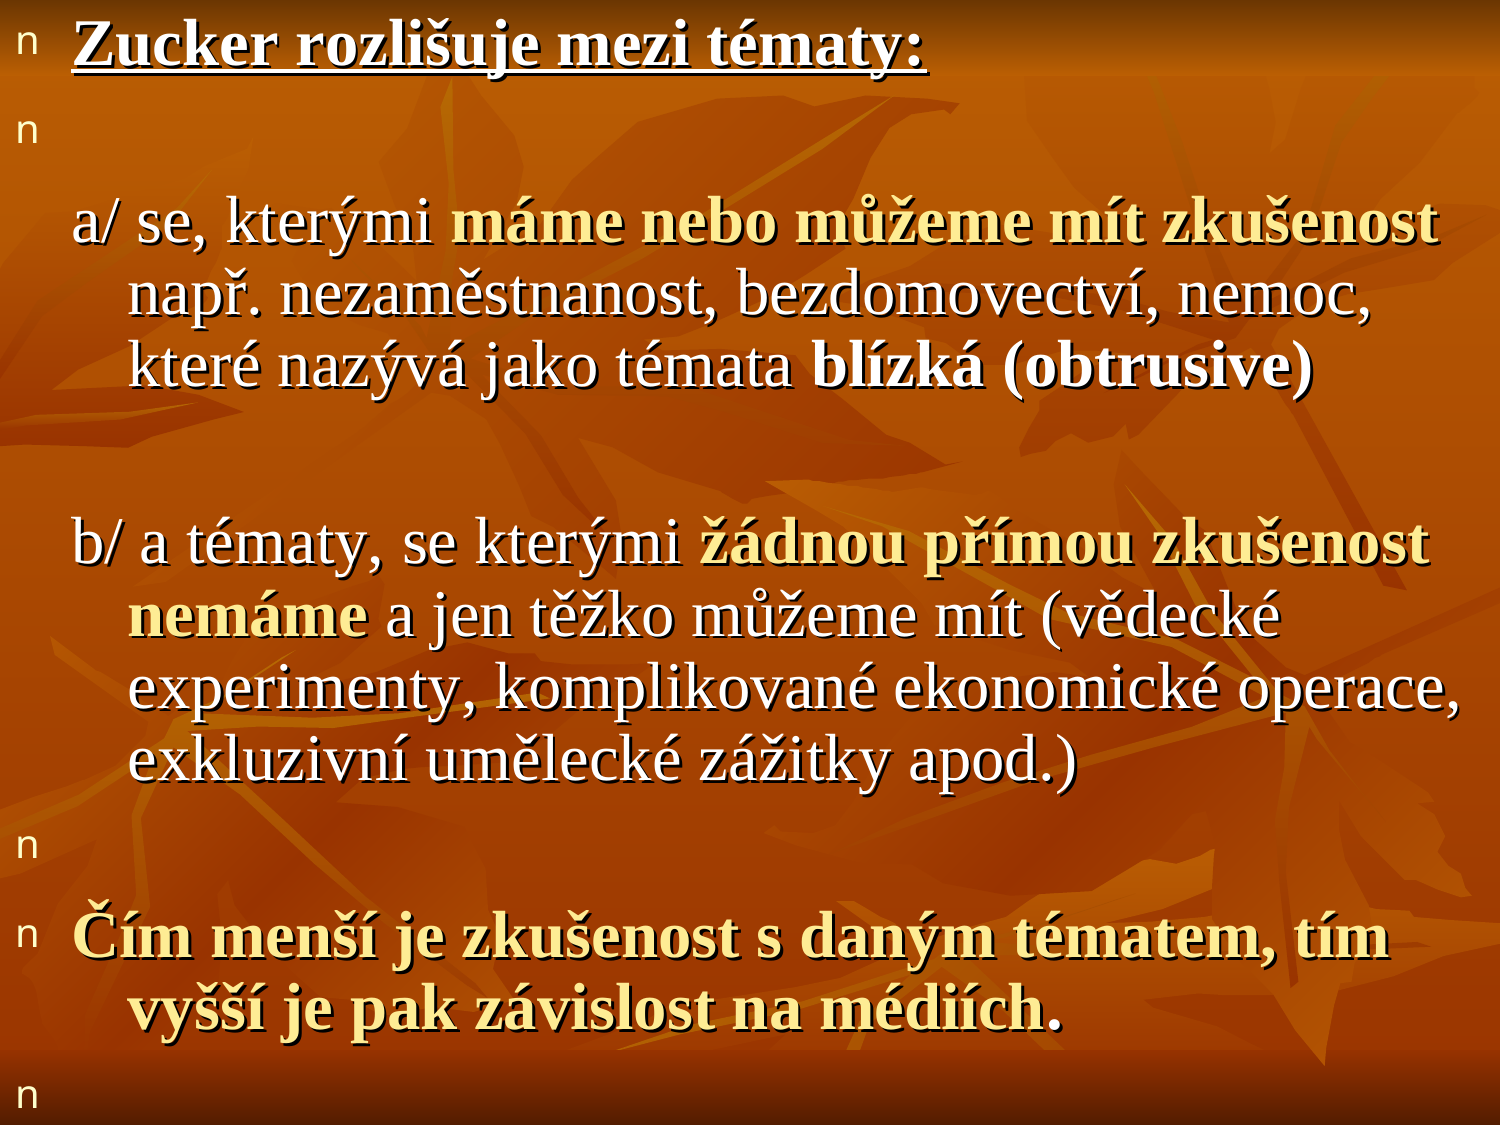

# Zucker rozlišuje mezi tématy:
a/ se, kterými máme nebo můžeme mít zkušenost např. nezaměstnanost, bezdomovectví, nemoc, které nazývá jako témata blízká (obtrusive)
b/ a tématy, se kterými žádnou přímou zkušenost nemáme a jen těžko můžeme mít (vědecké experimenty, komplikované ekonomické operace, exkluzivní umělecké zážitky apod.)
Čím menší je zkušenost s daným tématem, tím vyšší je pak závislost na médiích.